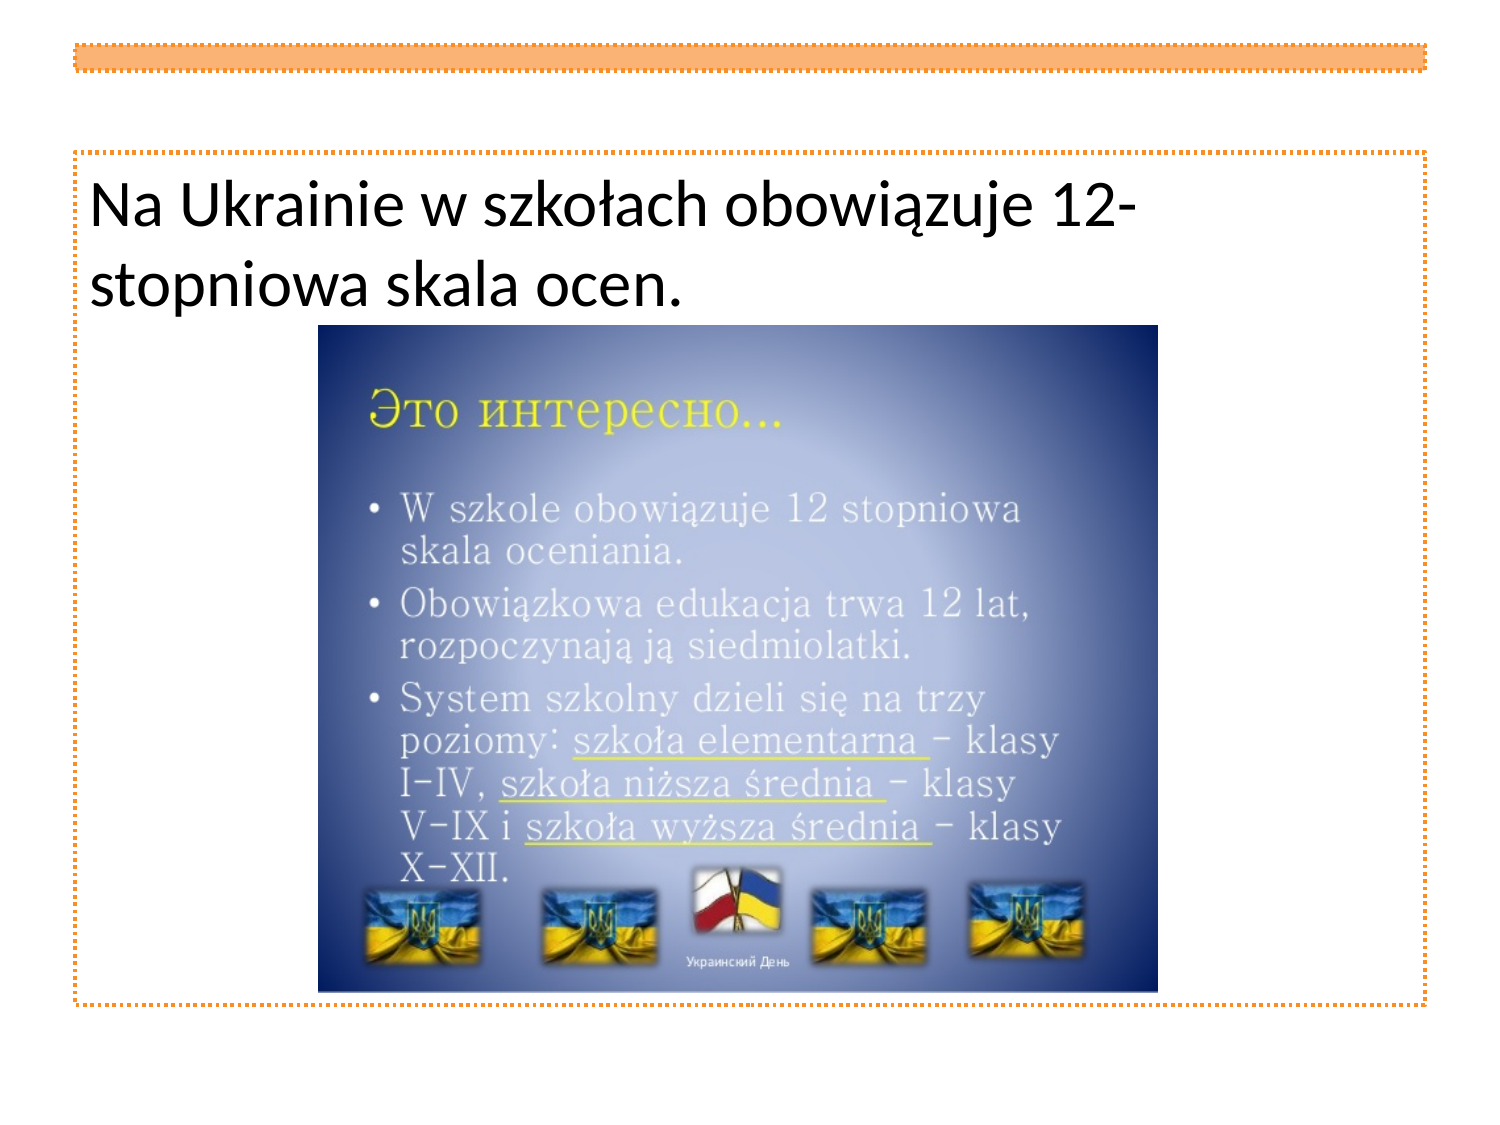

#
Na Ukrainie w szkołach obowiązuje 12-stopniowa skala ocen.